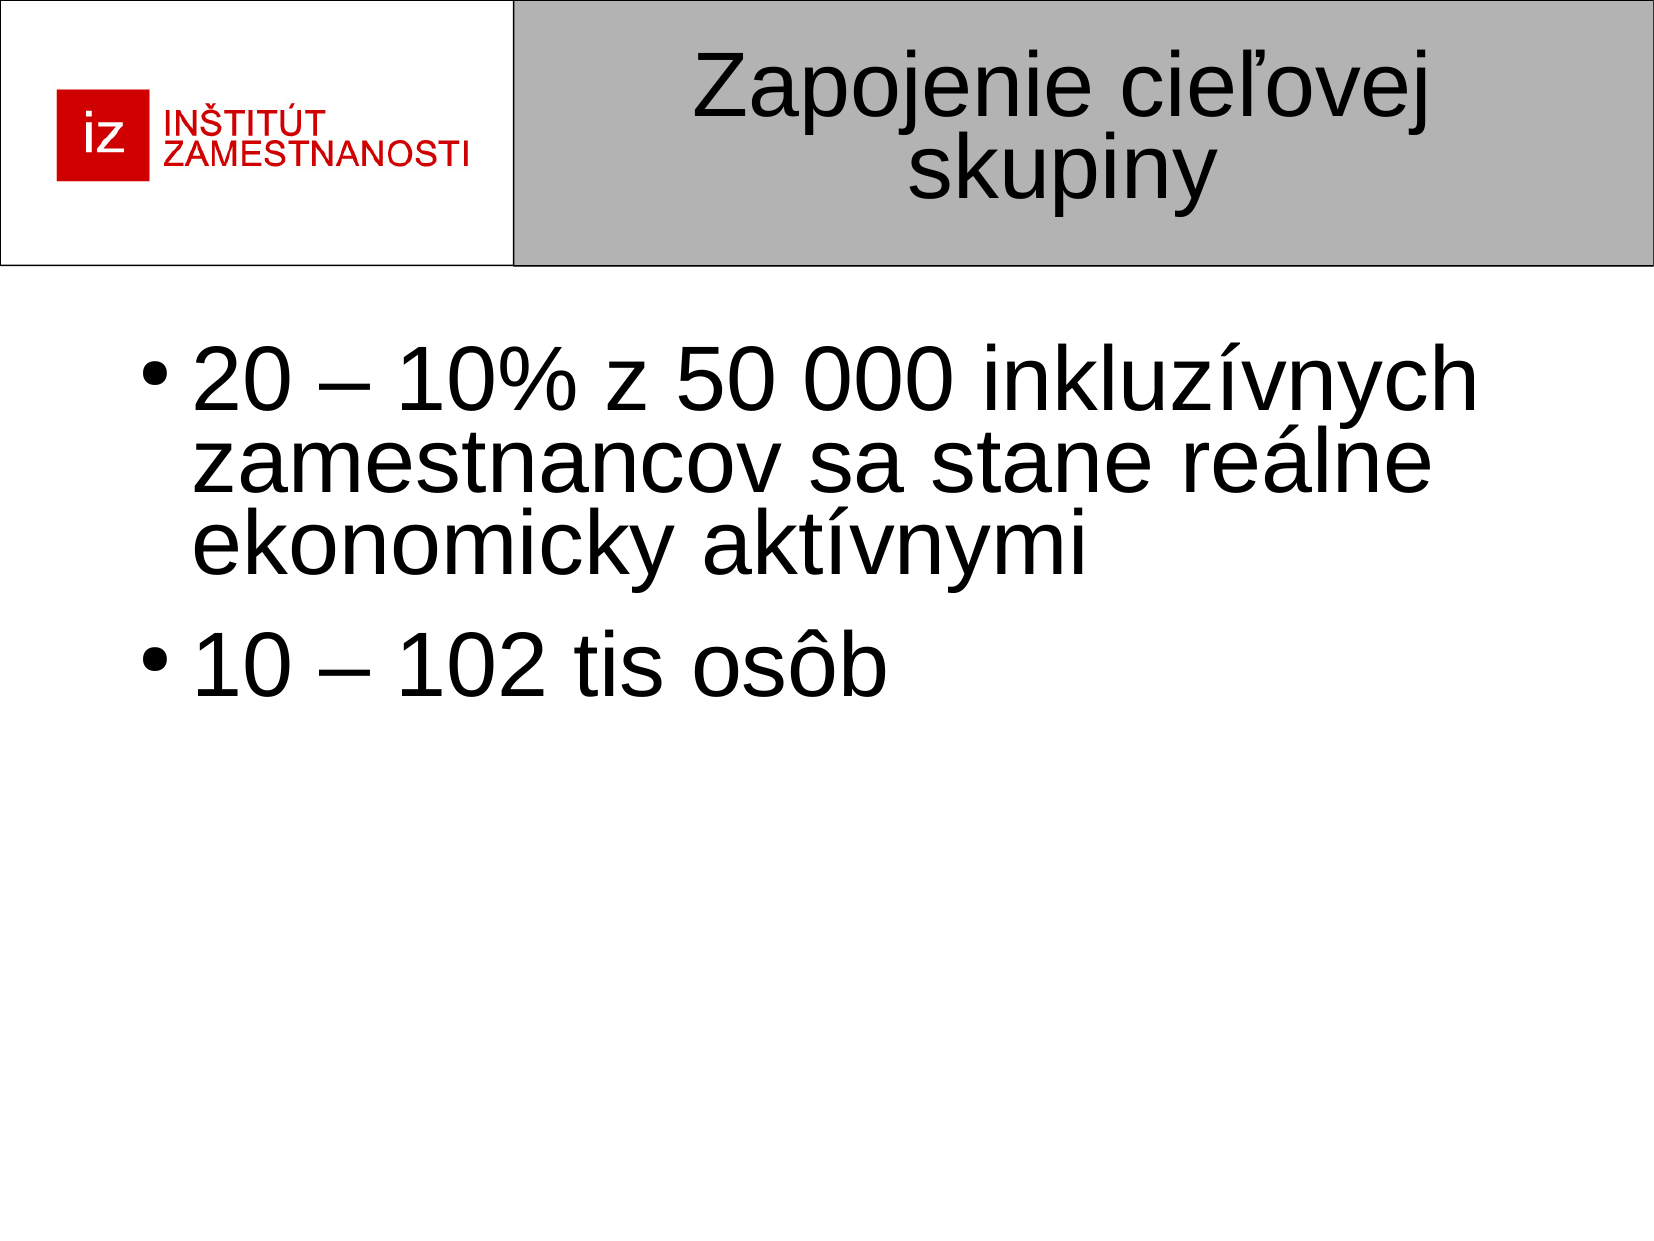

# Zapojenie cieľovej skupiny
20 – 10% z 50 000 inkluzívnych zamestnancov sa stane reálne ekonomicky aktívnymi
10 – 102 tis osôb